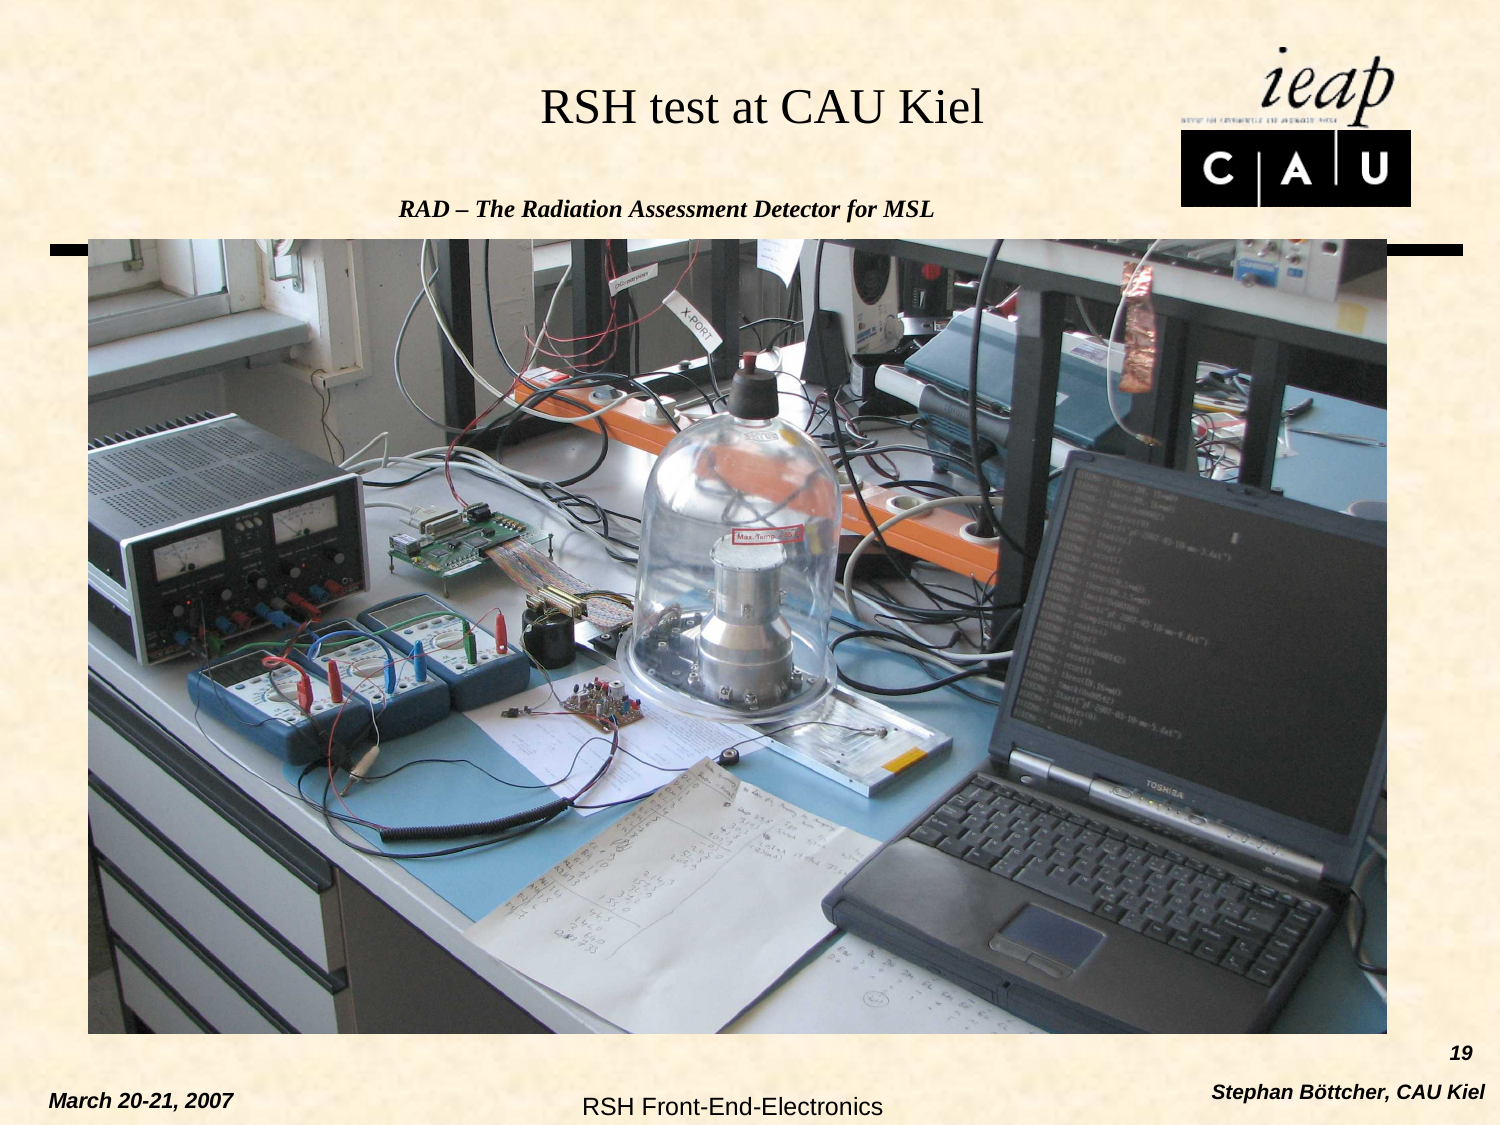

# RSH test at CAU Kiel
19
March 20, 2007
RSH Front-End-Electronics